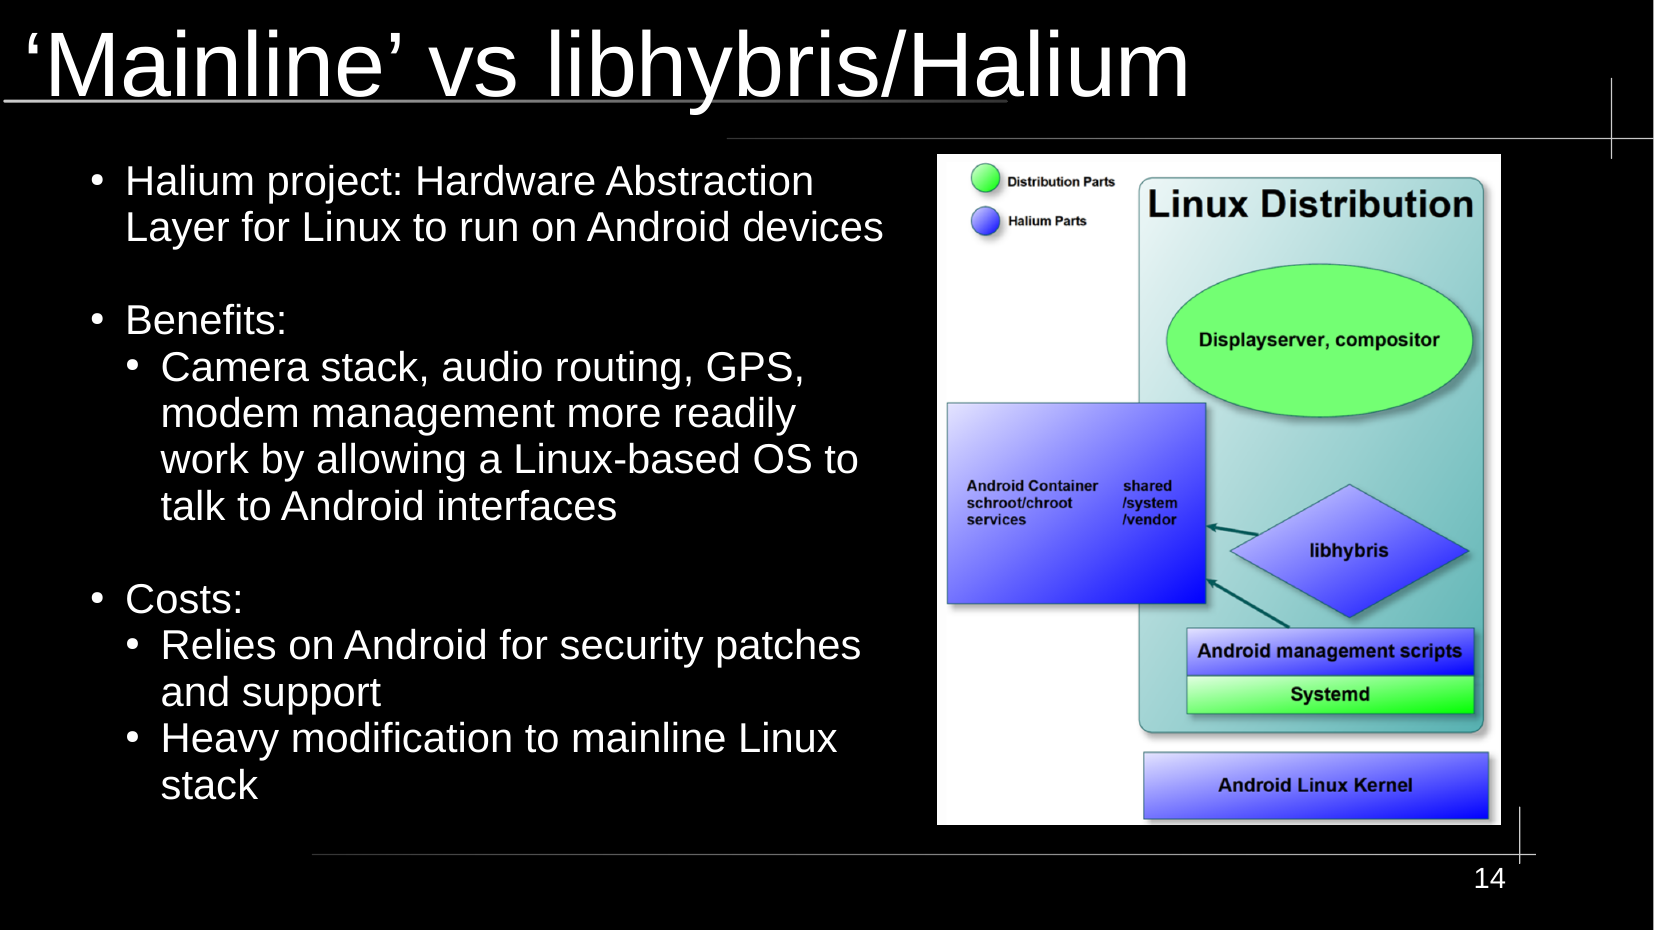

# ‘Mainline’ vs libhybris/Halium
Halium project: Hardware Abstraction Layer for Linux to run on Android devices
Benefits:
Camera stack, audio routing, GPS, modem management more readily work by allowing a Linux-based OS to talk to Android interfaces
Costs:
Relies on Android for security patches and support
Heavy modification to mainline Linux stack
14